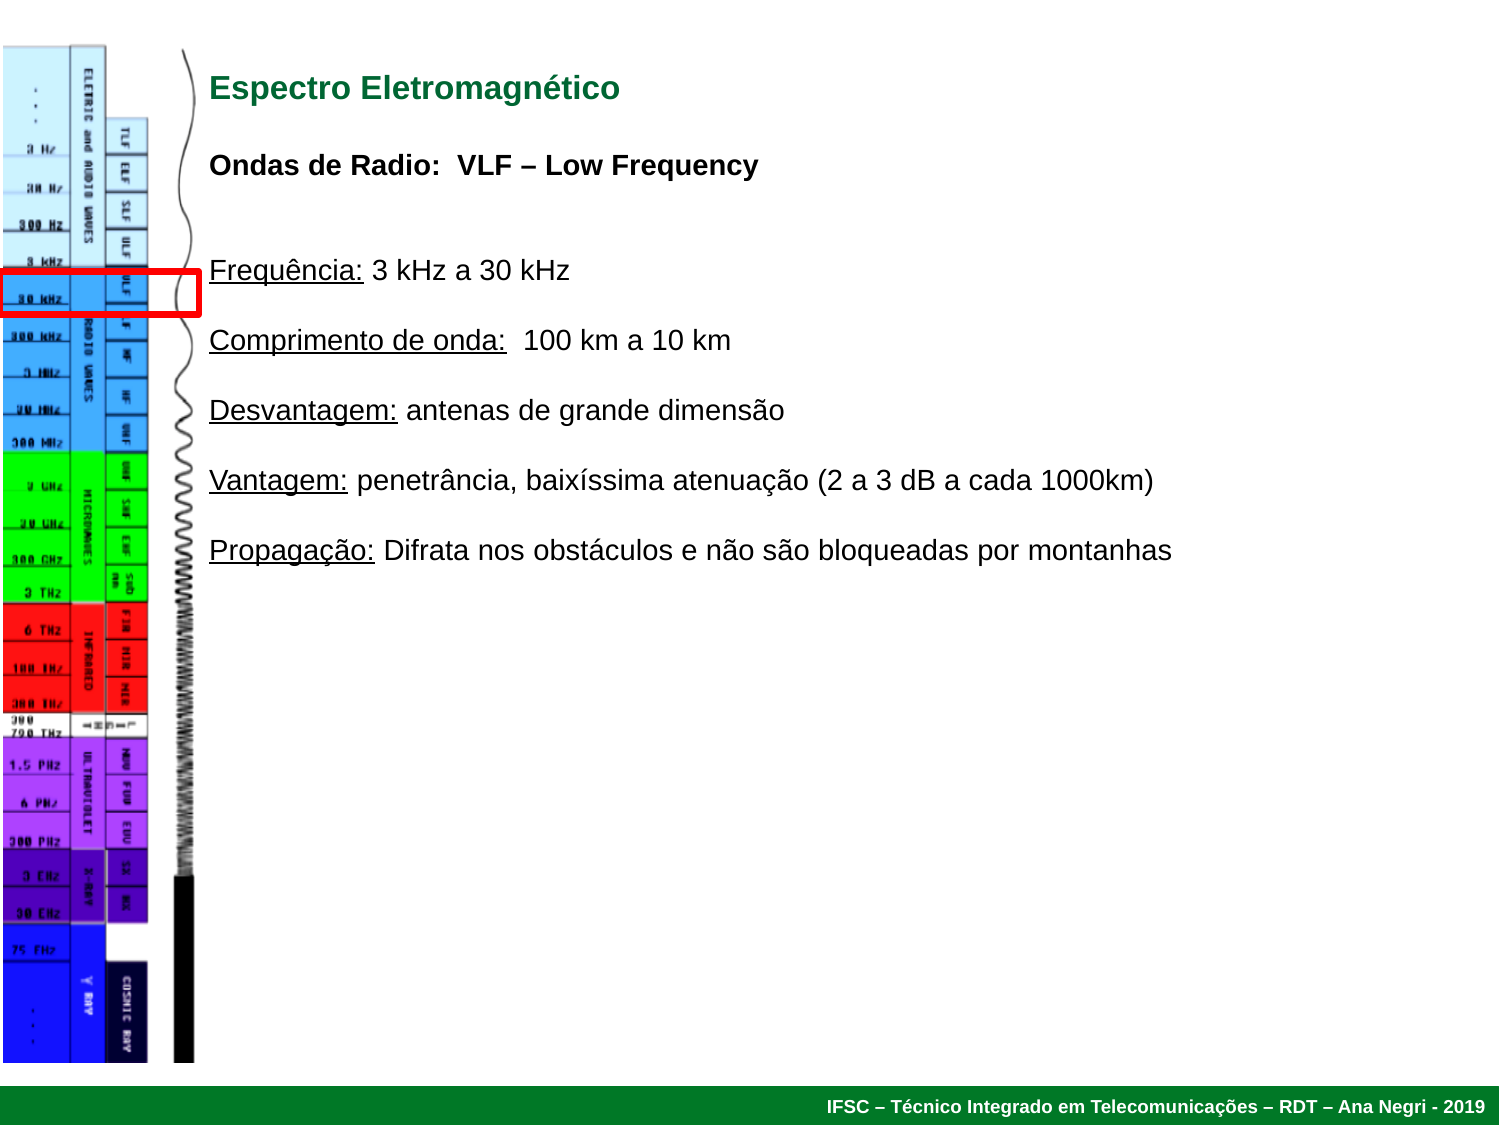

Espectro Eletromagnético
Ondas de Radio: VLF – Low Frequency
Frequência: 3 kHz a 30 kHz
Comprimento de onda: 100 km a 10 km
Desvantagem: antenas de grande dimensão
Vantagem: penetrância, baixíssima atenuação (2 a 3 dB a cada 1000km)
Propagação: Difrata nos obstáculos e não são bloqueadas por montanhas
ção
IFSC – Técnico Integrado em Telecomunicações – RDT – Ana Negri - 2019